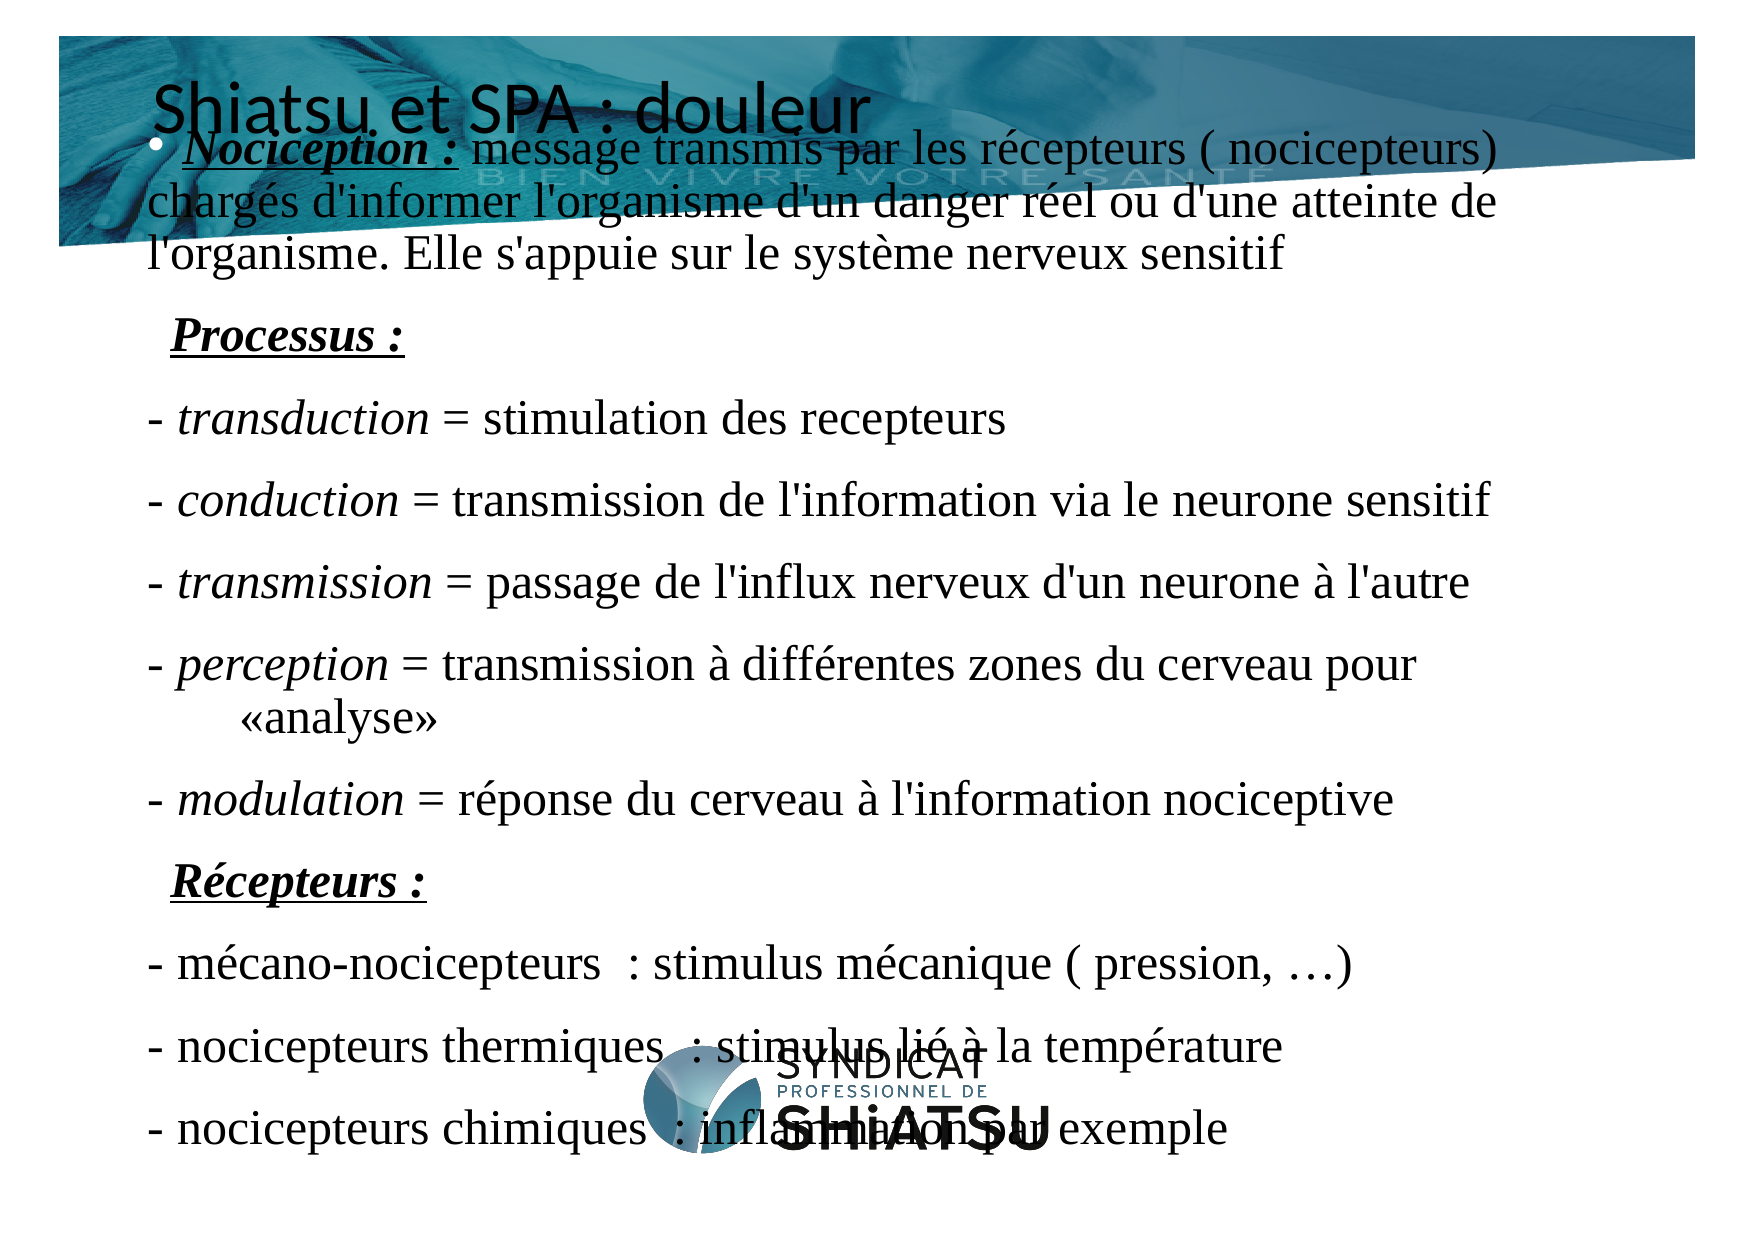

# Shiatsu et SPA : douleur
 Nociception : message transmis par les récepteurs ( nocicepteurs) chargés d'informer l'organisme d'un danger réel ou d'une atteinte de l'organisme. Elle s'appuie sur le système nerveux sensitif
Processus :
- transduction = stimulation des recepteurs
- conduction = transmission de l'information via le neurone sensitif
- transmission = passage de l'influx nerveux d'un neurone à l'autre
- perception = transmission à différentes zones du cerveau pour «analyse»
- modulation = réponse du cerveau à l'information nociceptive
Récepteurs :
- mécano-nocicepteurs  : stimulus mécanique ( pression, …)
- nocicepteurs thermiques  : stimulus lié à la température
- nocicepteurs chimiques  : inflammation par exemple